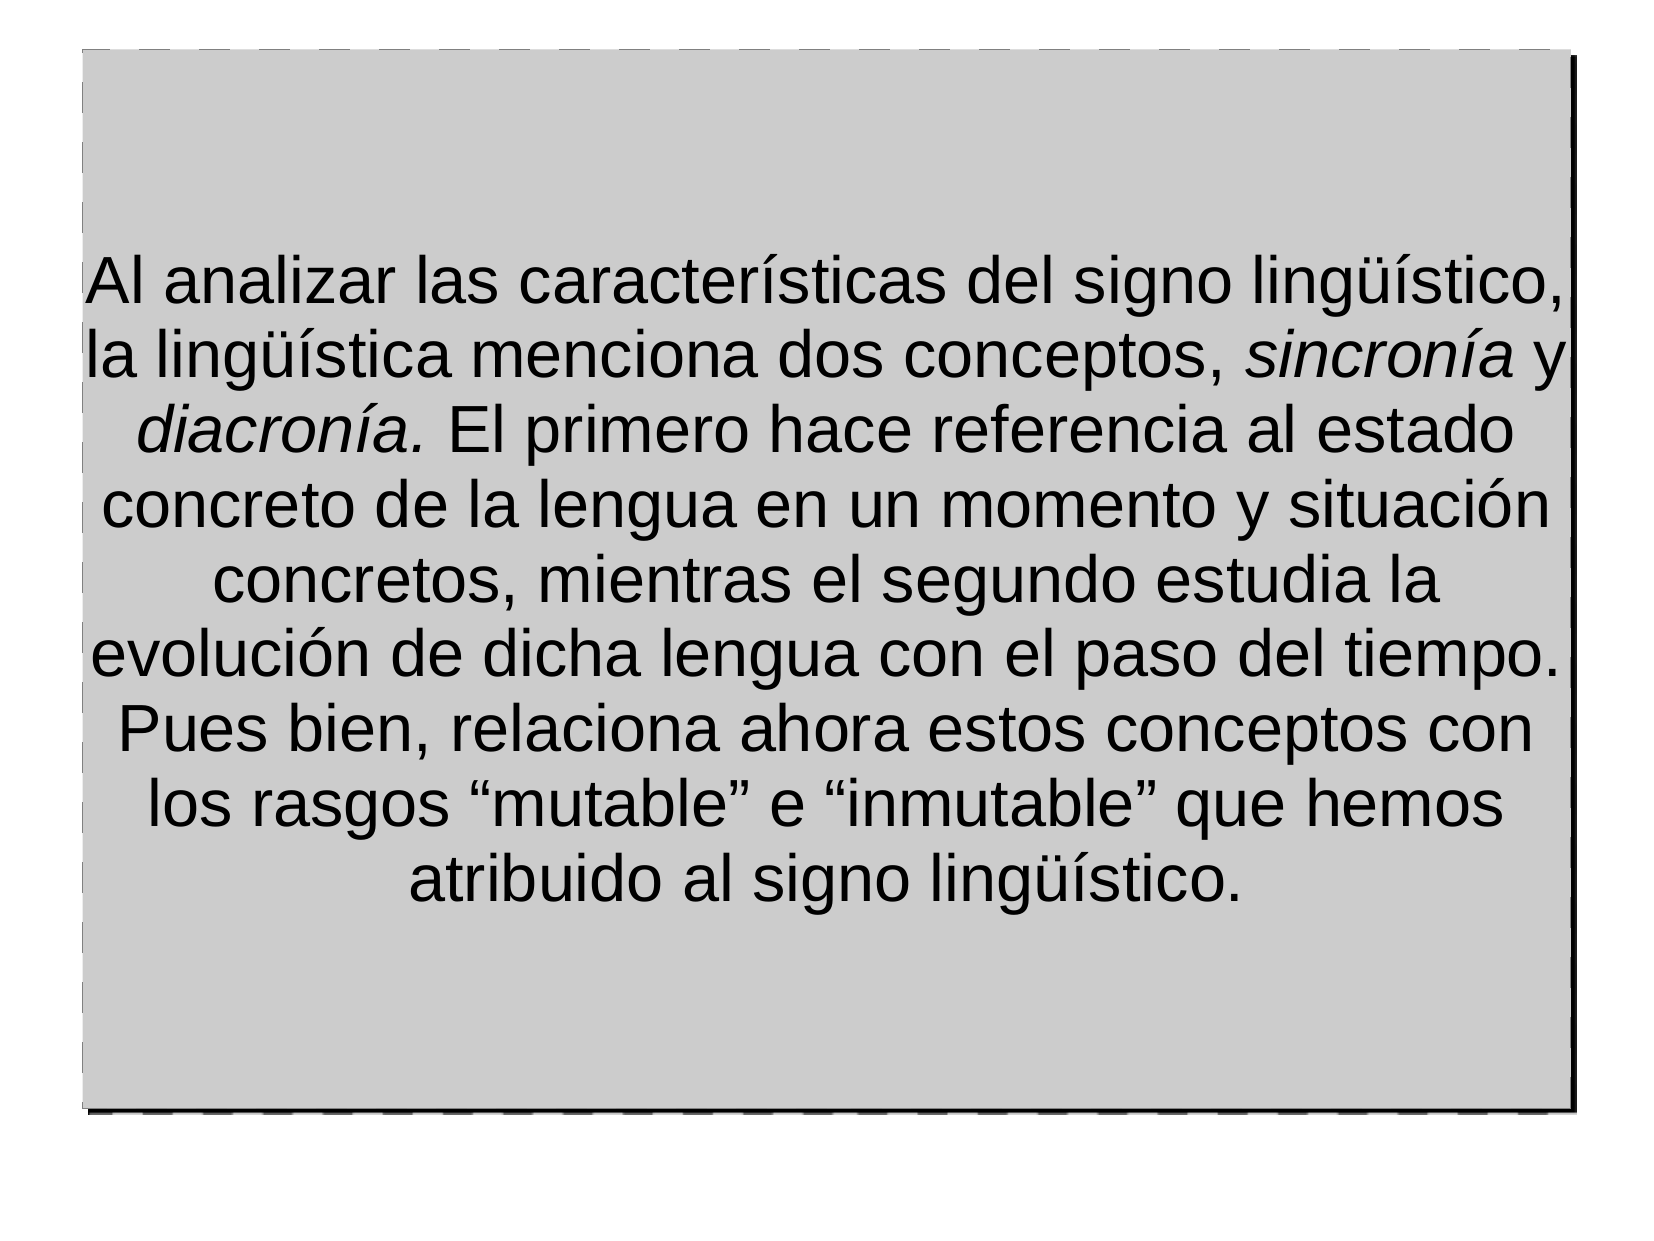

# Al analizar las características del signo lingüístico, la lingüística menciona dos conceptos, sincronía y diacronía. El primero hace referencia al estado concreto de la lengua en un momento y situación concretos, mientras el segundo estudia la evolución de dicha lengua con el paso del tiempo. Pues bien, relaciona ahora estos conceptos con los rasgos “mutable” e “inmutable” que hemos atribuido al signo lingüístico.